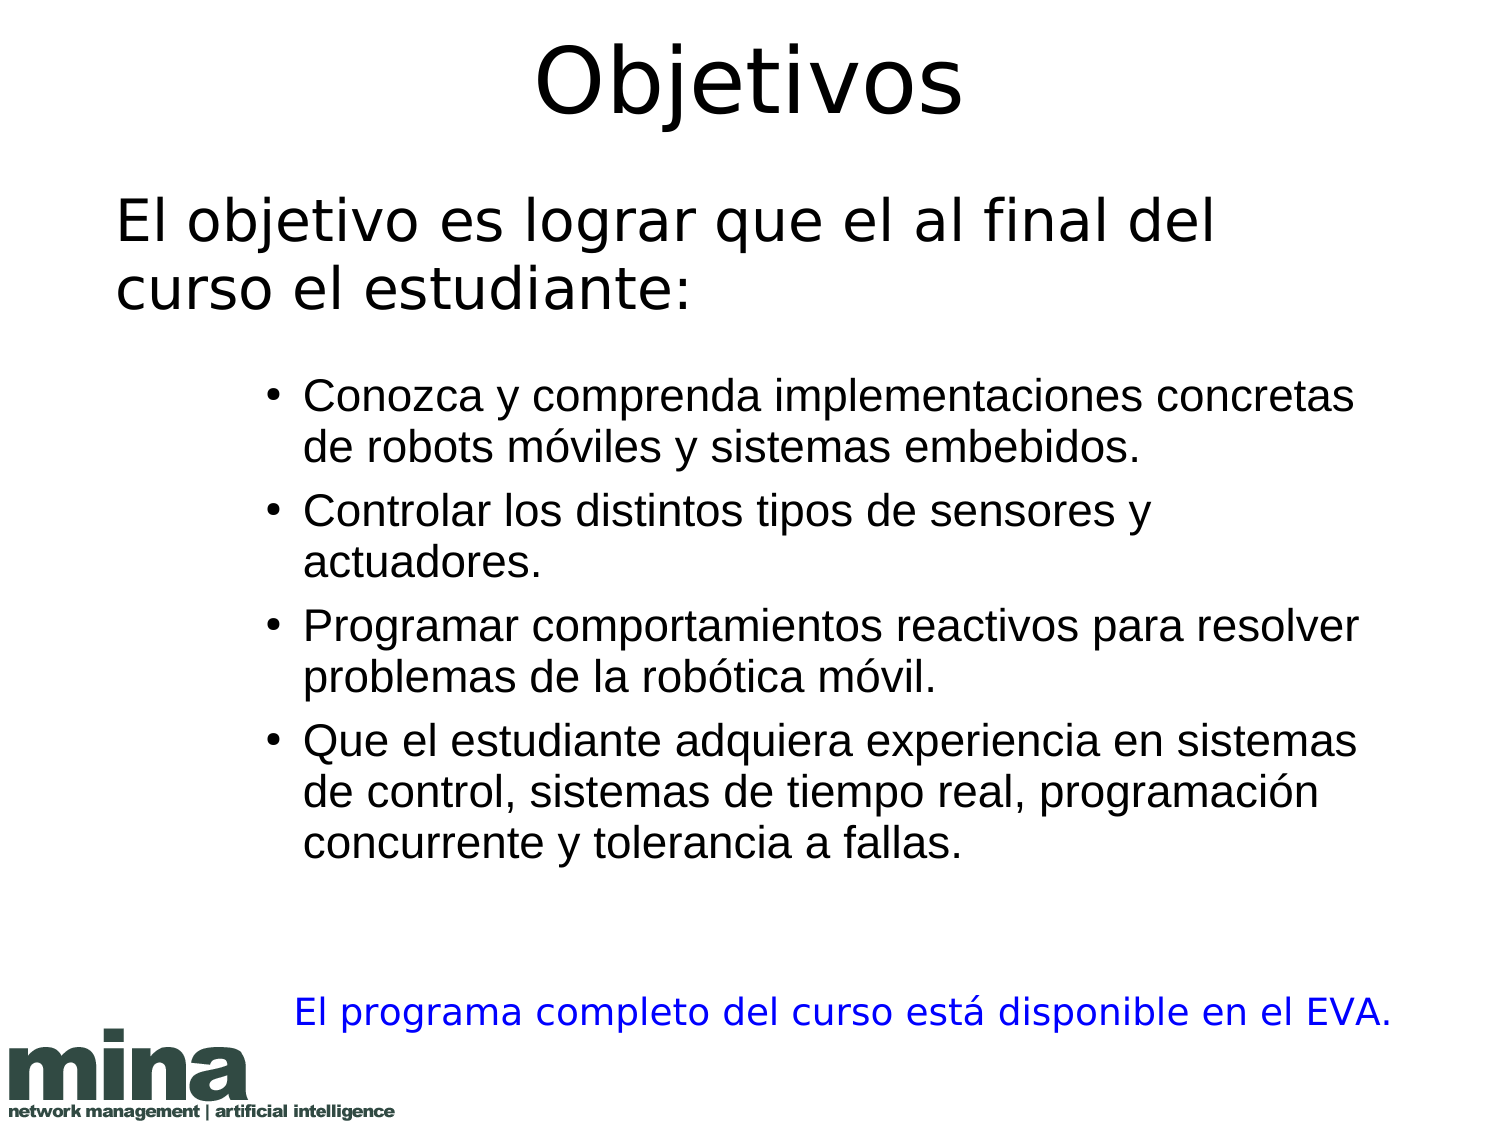

# Objetivos
El objetivo es lograr que el al final del curso el estudiante:
Conozca y comprenda implementaciones concretas de robots móviles y sistemas embebidos.
Controlar los distintos tipos de sensores y actuadores.
Programar comportamientos reactivos para resolver problemas de la robótica móvil.
Que el estudiante adquiera experiencia en sistemas de control, sistemas de tiempo real, programación concurrente y tolerancia a fallas.
El programa completo del curso está disponible en el EVA.